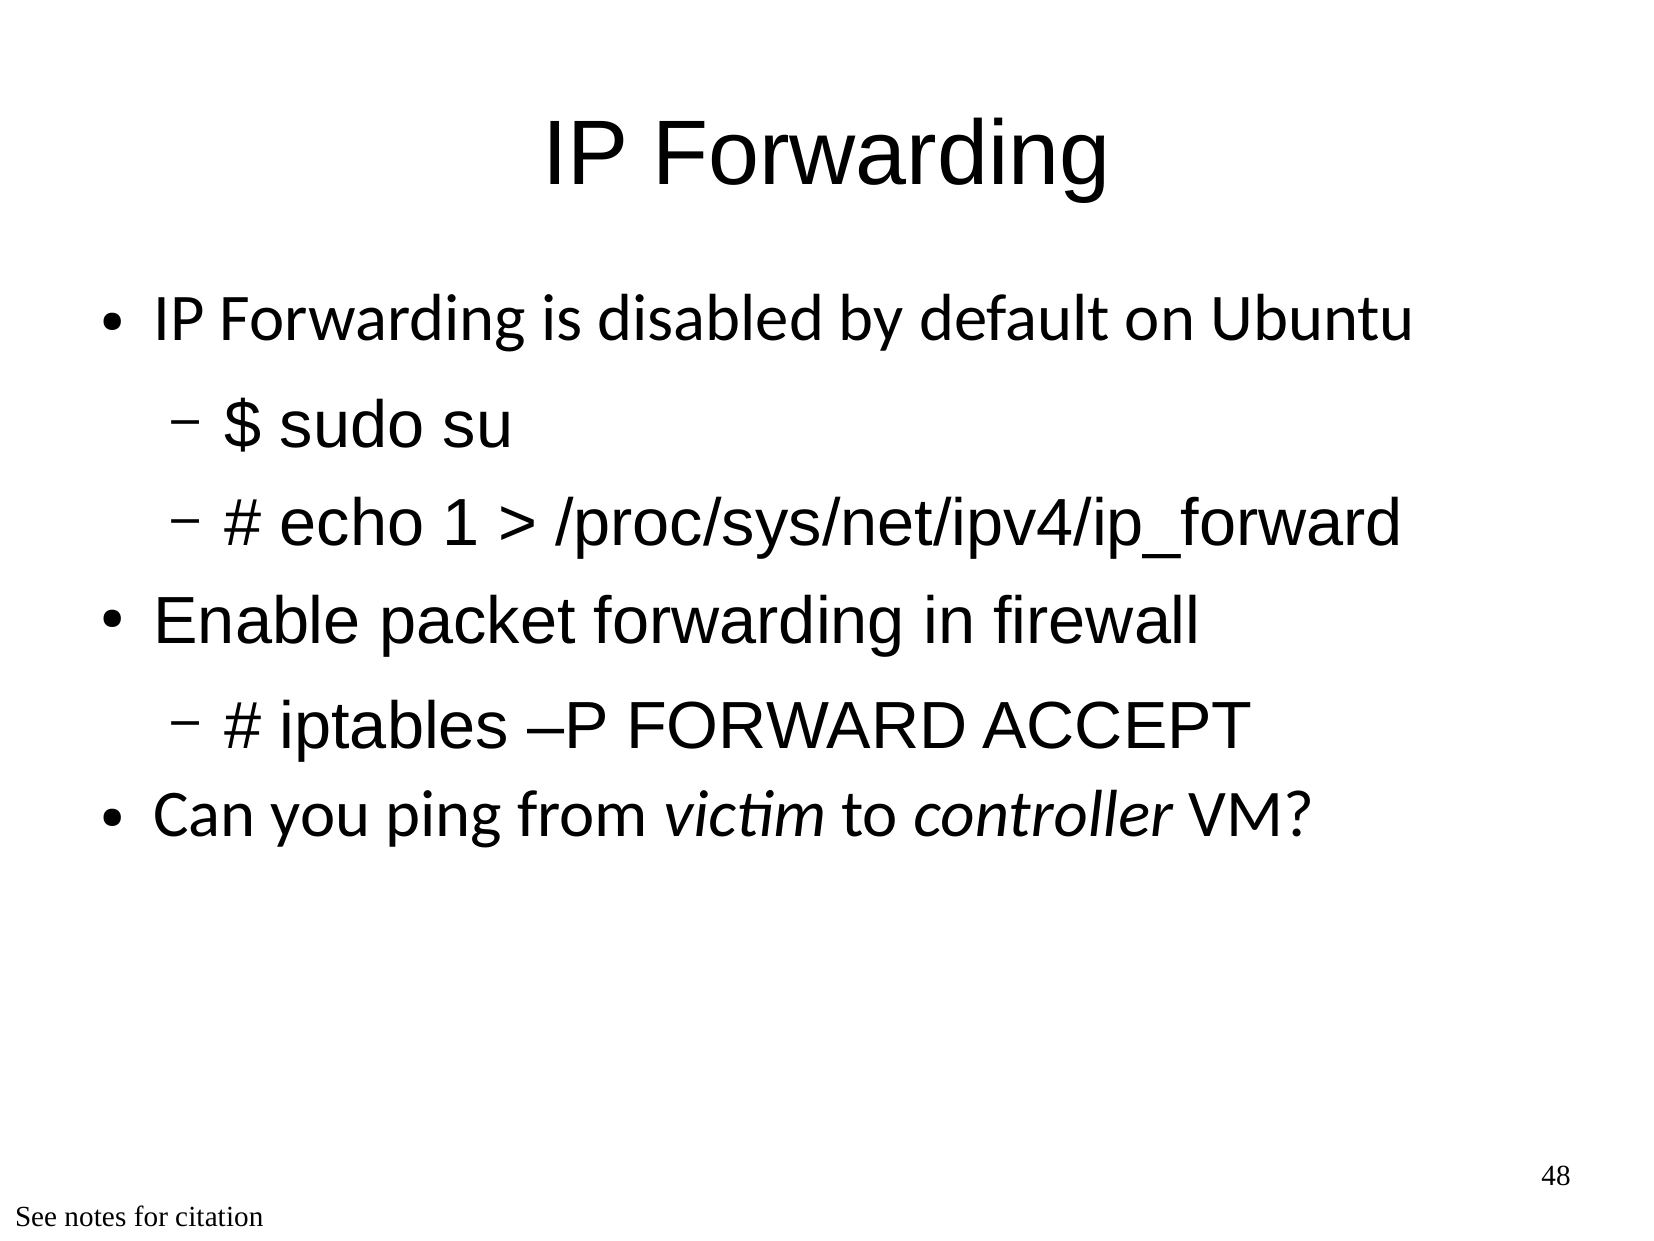

# IP Forwarding
IP Forwarding is disabled by default on Ubuntu
$ sudo su
# echo 1 > /proc/sys/net/ipv4/ip_forward
Enable packet forwarding in firewall
# iptables –P FORWARD ACCEPT
Can you ping from victim to controller VM?
48
See notes for citation